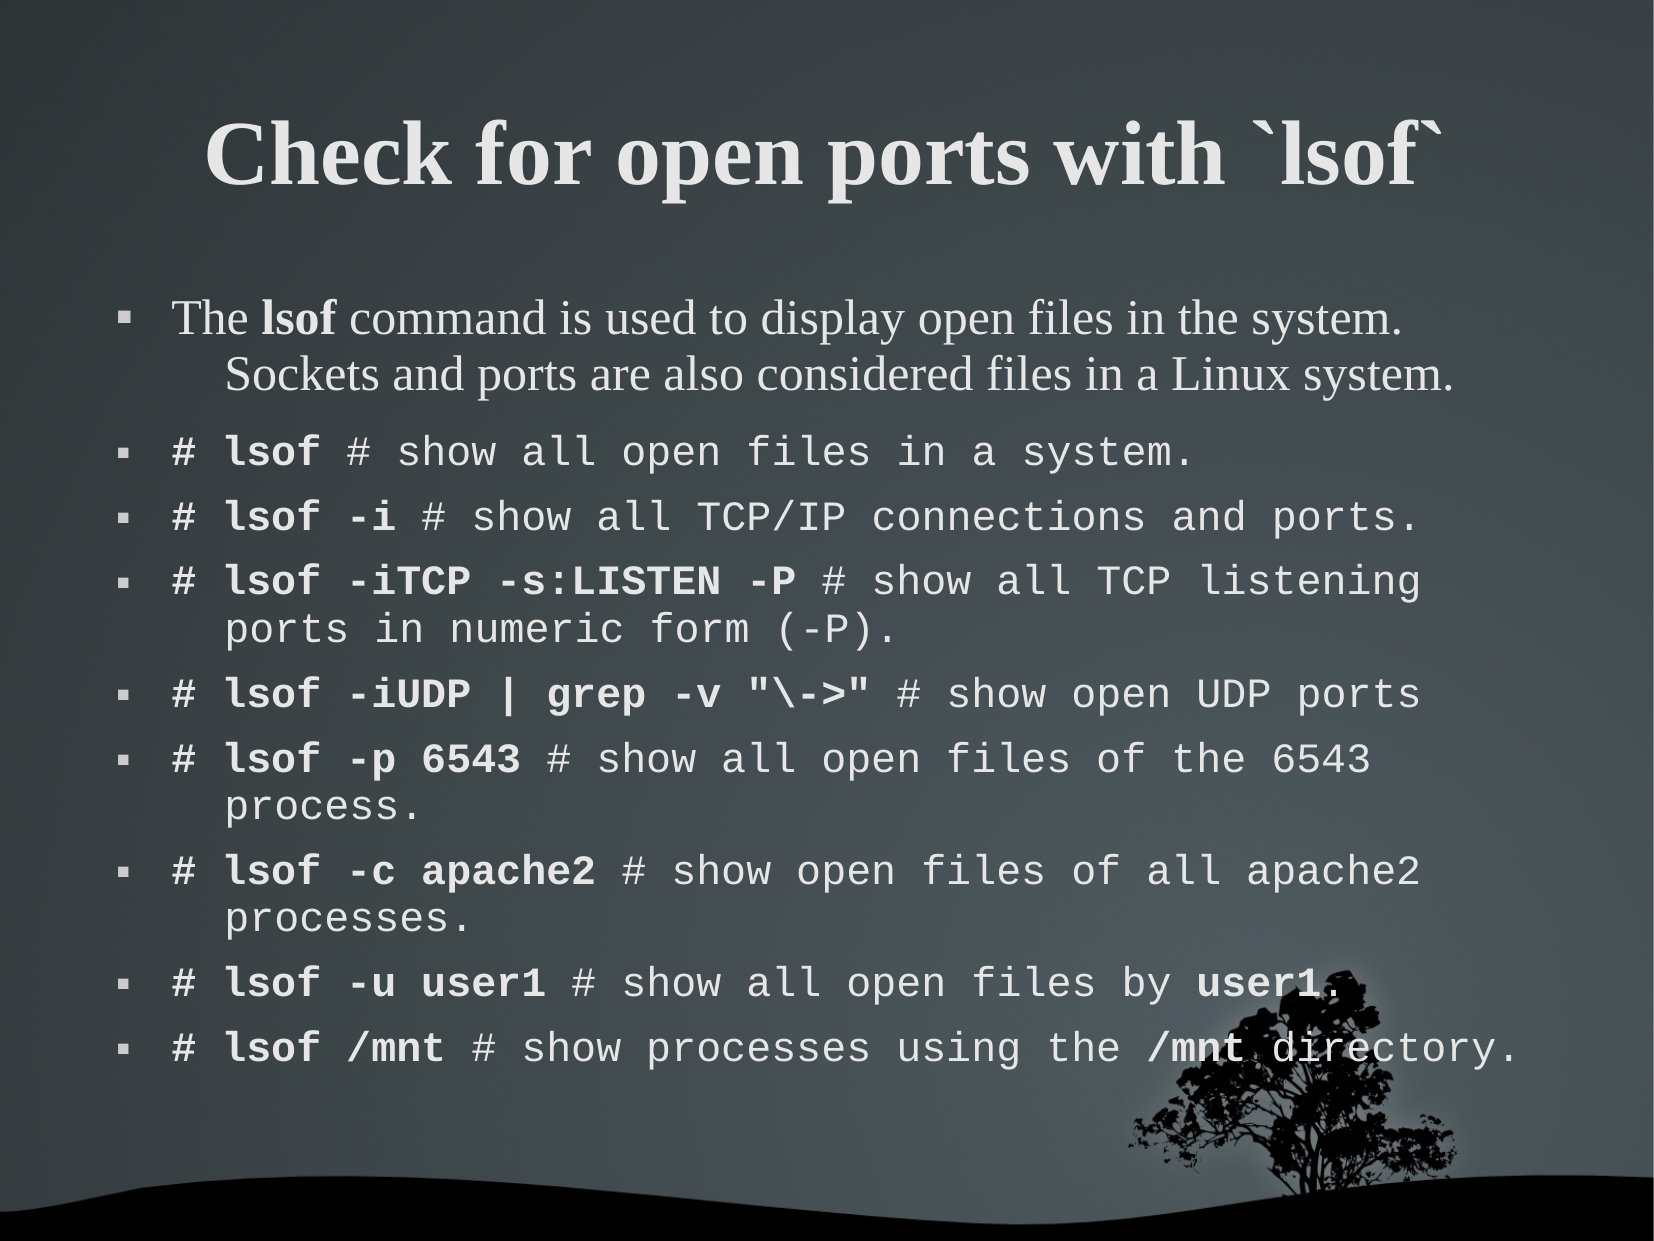

Check for open ports with `lsof`
# The lsof command is used to display open files in the system. Sockets and ports are also considered files in a Linux system.
# lsof # show all open files in a system.
# lsof -i # show all TCP/IP connections and ports.
# lsof -iTCP -s:LISTEN -P # show all TCP listening ports in numeric form (-P).
# lsof -iUDP | grep -v "\->" # show open UDP ports
# lsof -p 6543 # show all open files of the 6543 process.
# lsof -c apache2 # show open files of all apache2 processes.
# lsof -u user1 # show all open files by user1.
# lsof /mnt # show processes using the /mnt directory.